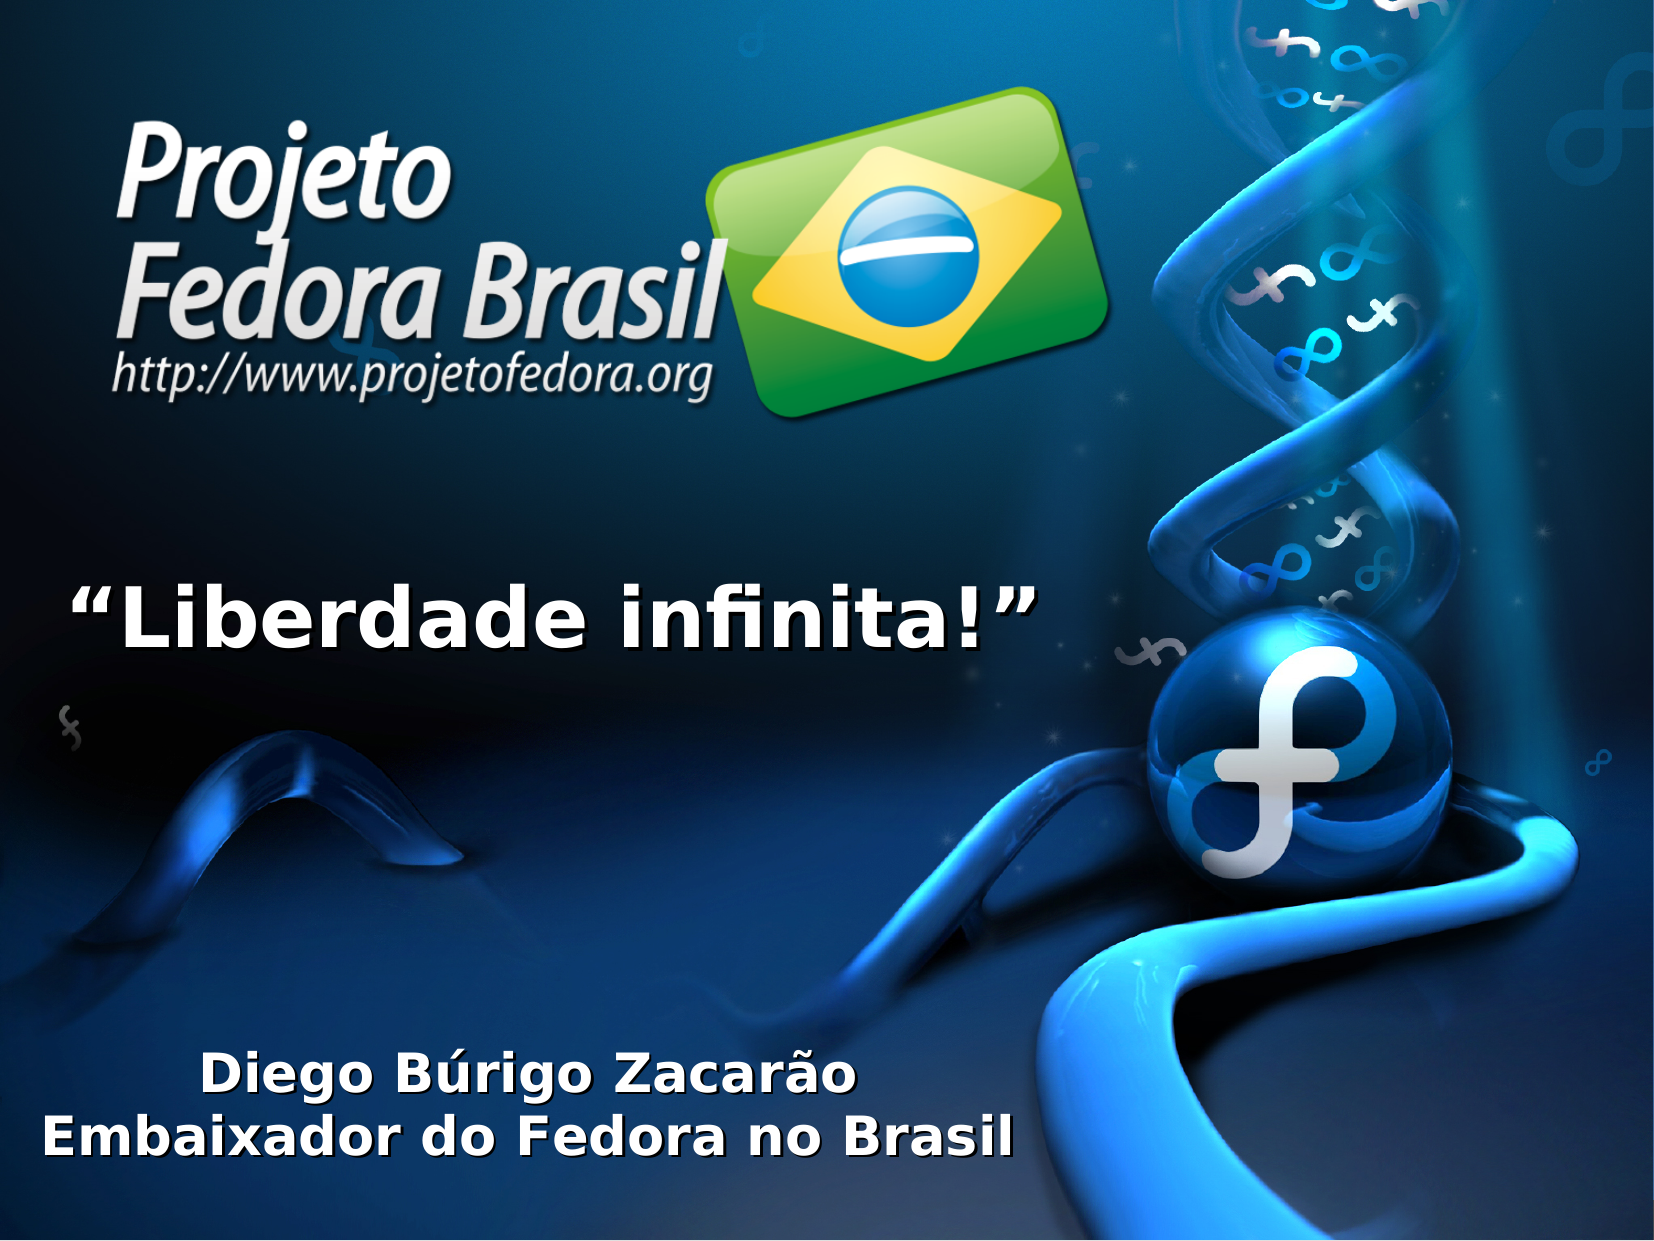

“Liberdade infinita!”
Diego Búrigo Zacarão
Embaixador do Fedora no Brasil